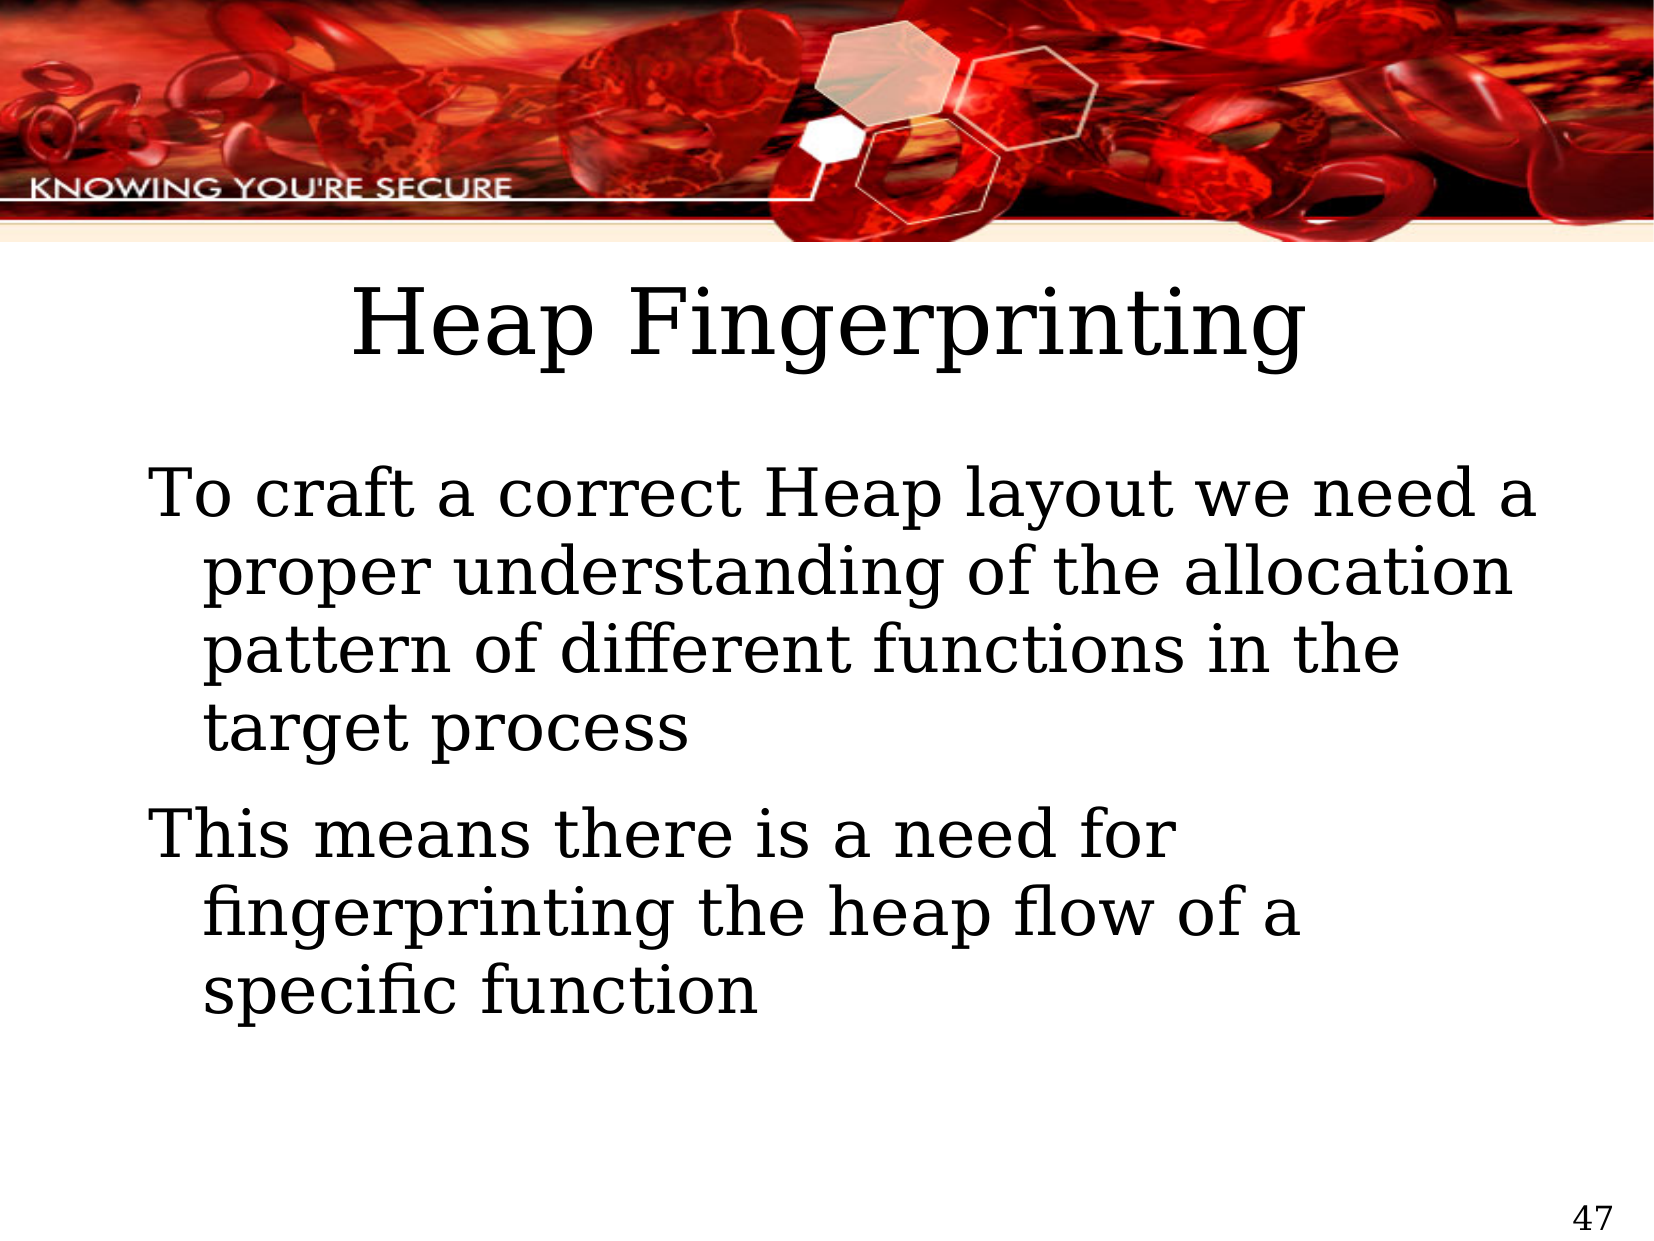

# Heap Fingerprinting
To craft a correct Heap layout we need a proper understanding of the allocation pattern of different functions in the target process
This means there is a need for fingerprinting the heap flow of a specific function